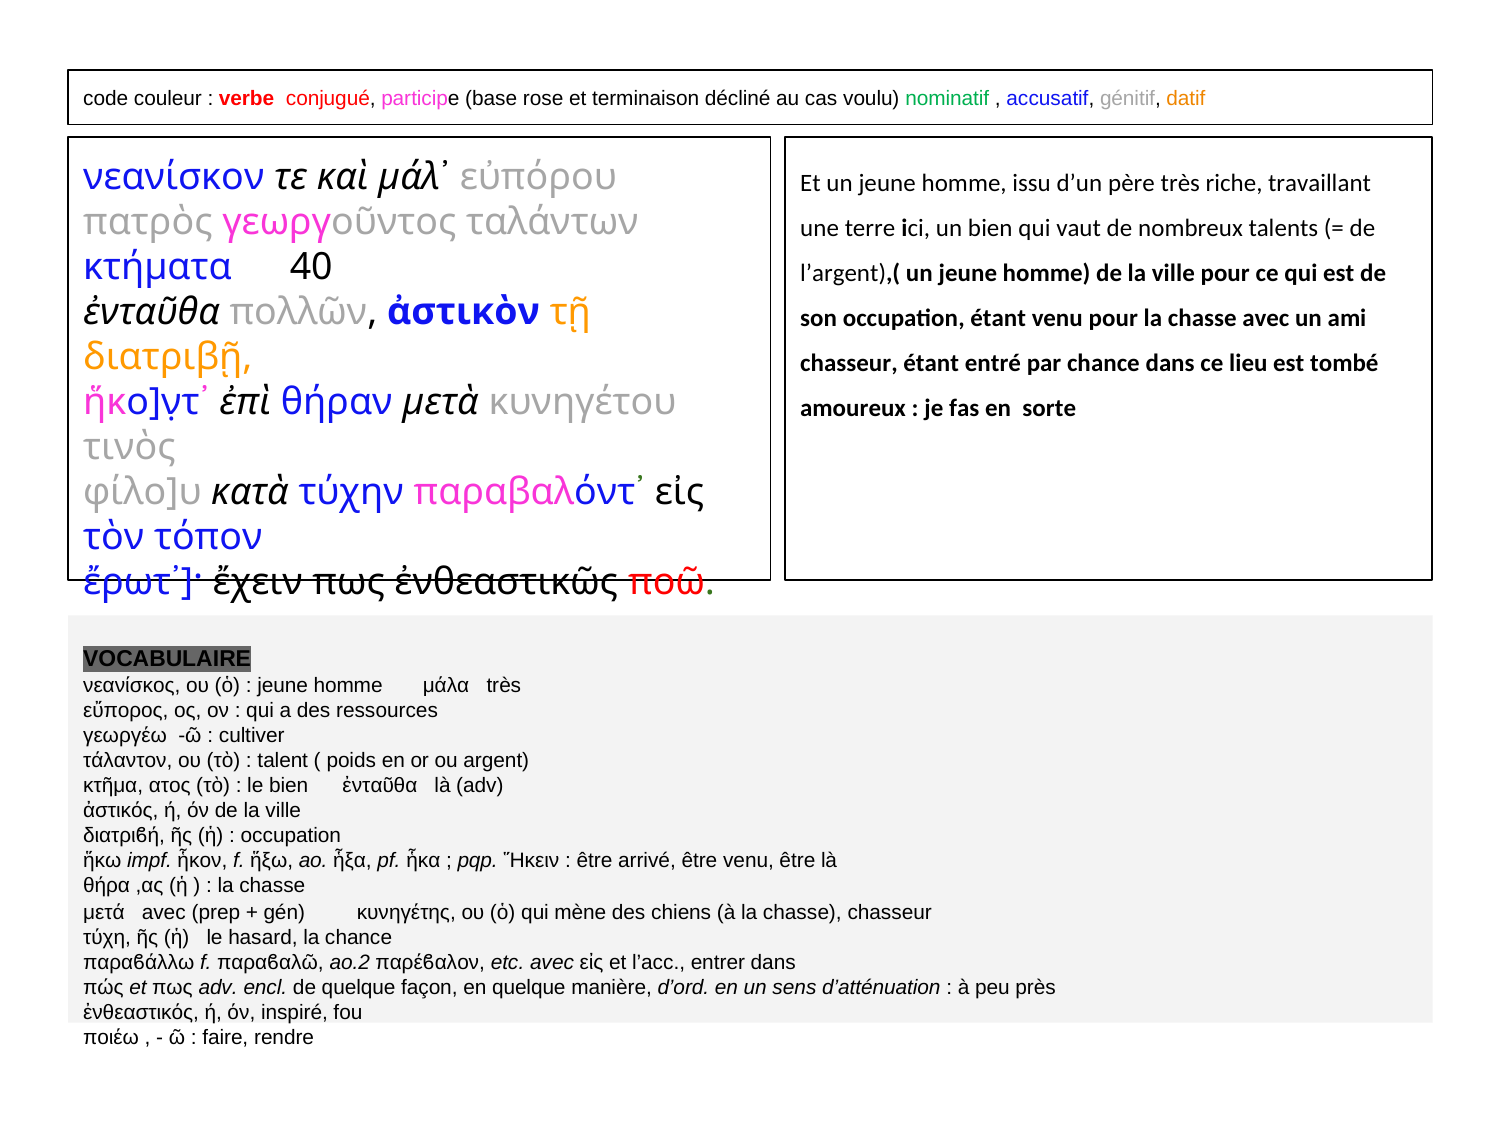

code couleur : verbe conjugué, participe (base rose et terminaison décliné au cas voulu) nominatif , accusatif, génitif, datif
νεανίσκον τε καὶ μάλ᾽ εὐπόρου
πατρὸς γεωργοῦντος ταλάντων κτήματα 40
ἐνταῦθα πολλῶν, ἀστικὸν τῇ διατριβῇ,
ἥκο]ν̣τ᾽ ἐπὶ θήραν μετὰ κυνηγέτου τινὸς
φίλο]υ κατὰ τύχην παραβαλόντ᾽ εἰς τὸν τόπον
ἔρωτ᾽]· ἔχειν πως ἐνθεαστικῶς ποῶ.
Et un jeune homme, issu d’un père très riche, travaillant une terre ici, un bien qui vaut de nombreux talents (= de l’argent),( un jeune homme) de la ville pour ce qui est de son occupation, étant venu pour la chasse avec un ami chasseur, étant entré par chance dans ce lieu est tombé amoureux : je fas en sorte
VOCABULAIRE
νεανίσκος, ου (ὁ) : jeune homme μάλα très
εὔπορος, ος, ον : qui a des ressources
γεωργέω -ῶ : cultiver
τάλαντον, ου (τὸ) : talent ( poids en or ou argent)
κτῆμα, ατος (τὸ) : le bien ἐνταῦθα là (adv)
ἀστικός, ή, όν de la ville
διατριϐή, ῆς (ἡ) : occupation
ἥκω impf. ἧκον, f. ἥξω, ao. ἧξα, pf. ἧκα ; pqp. Ἥκειν : être arrivé, être venu, être là
θήρα ,ας (ἡ ) : la chasse
μετά avec (prep + gén) κυνηγέτης, ου (ὁ) qui mène des chiens (à la chasse), chasseur
τύχη, ῆς (ἡ) le hasard, la chance
παραϐάλλω f. παραϐαλῶ, ao.2 παρέϐαλον, etc. avec εἰς et l’acc., entrer dans
πώς et πως adv. encl. de quelque façon, en quelque manière, d’ord. en un sens d’atténuation : à peu près
ἐνθεαστικός, ή, όν, inspiré, fou
ποιέω , - ῶ : faire, rendre